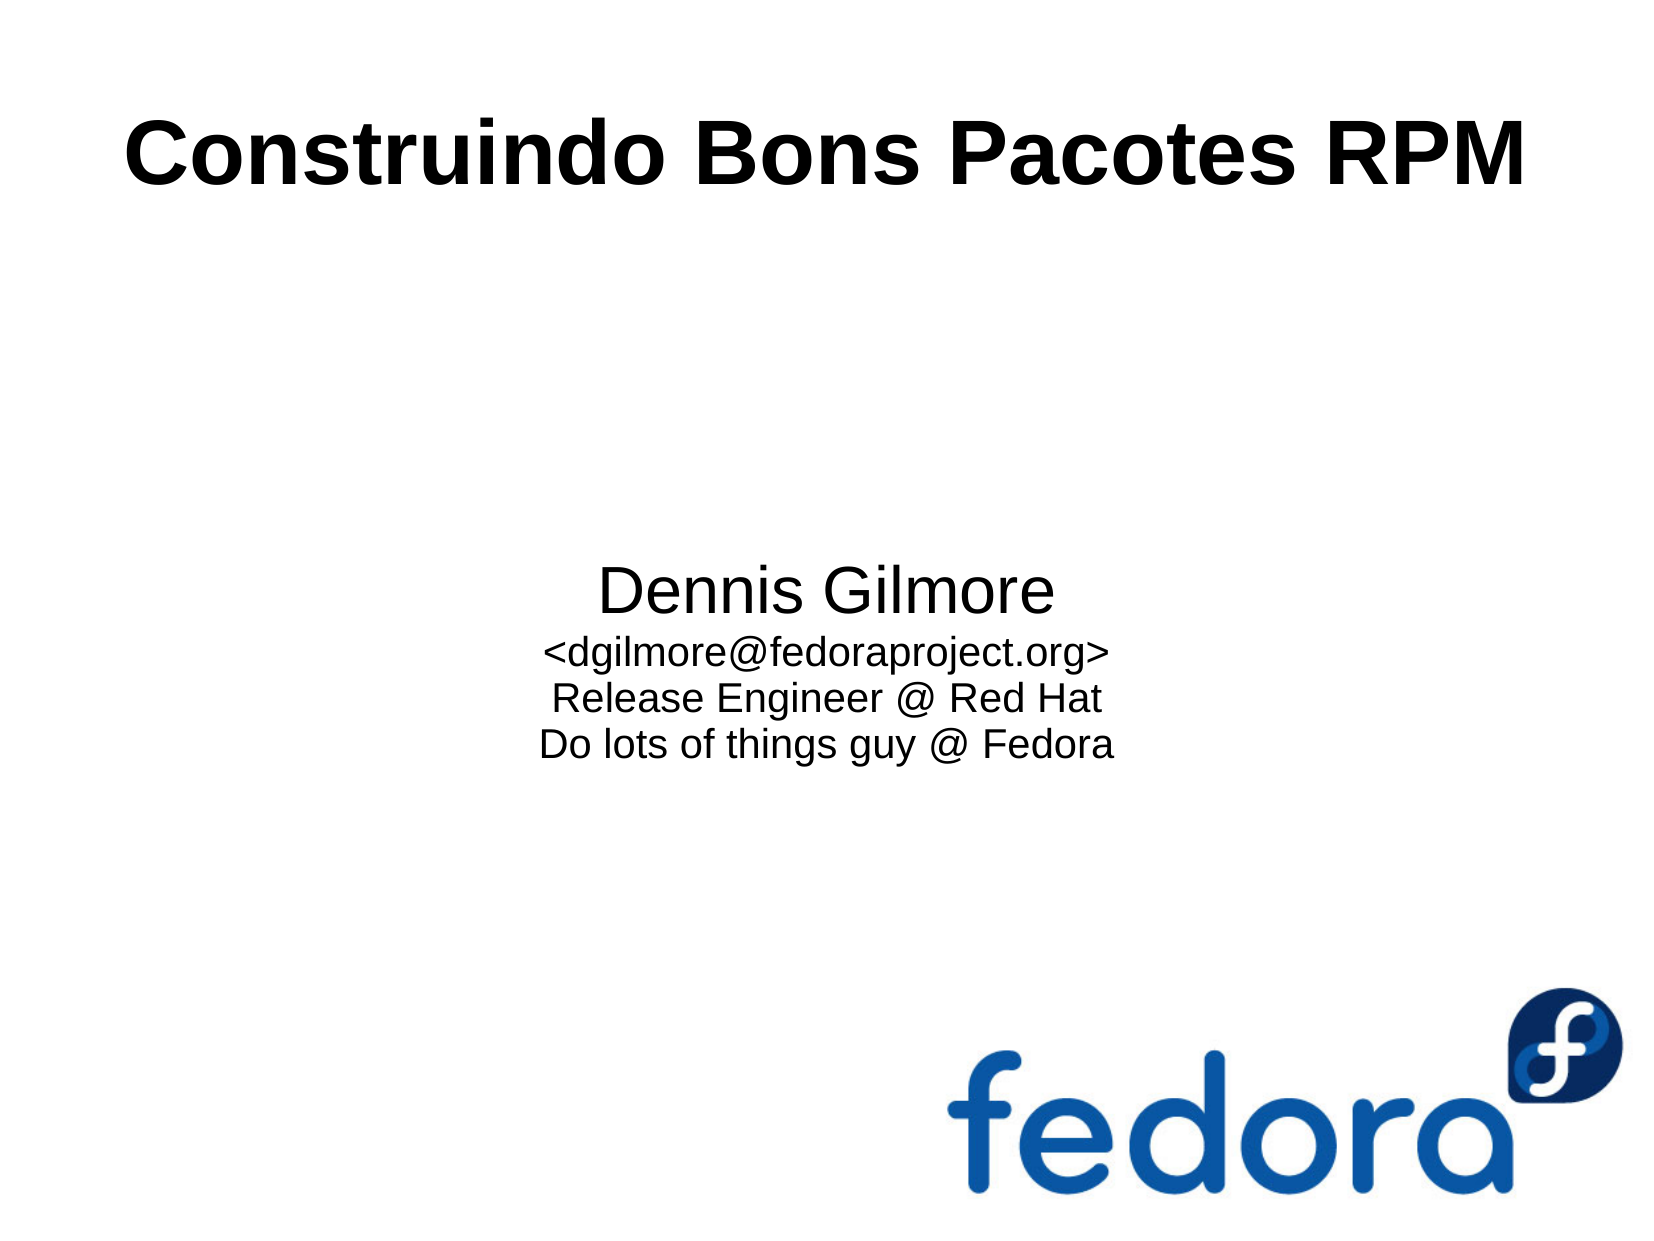

# Construindo Bons Pacotes RPM
Dennis Gilmore
<dgilmore@fedoraproject.org>
Release Engineer @ Red Hat
Do lots of things guy @ Fedora